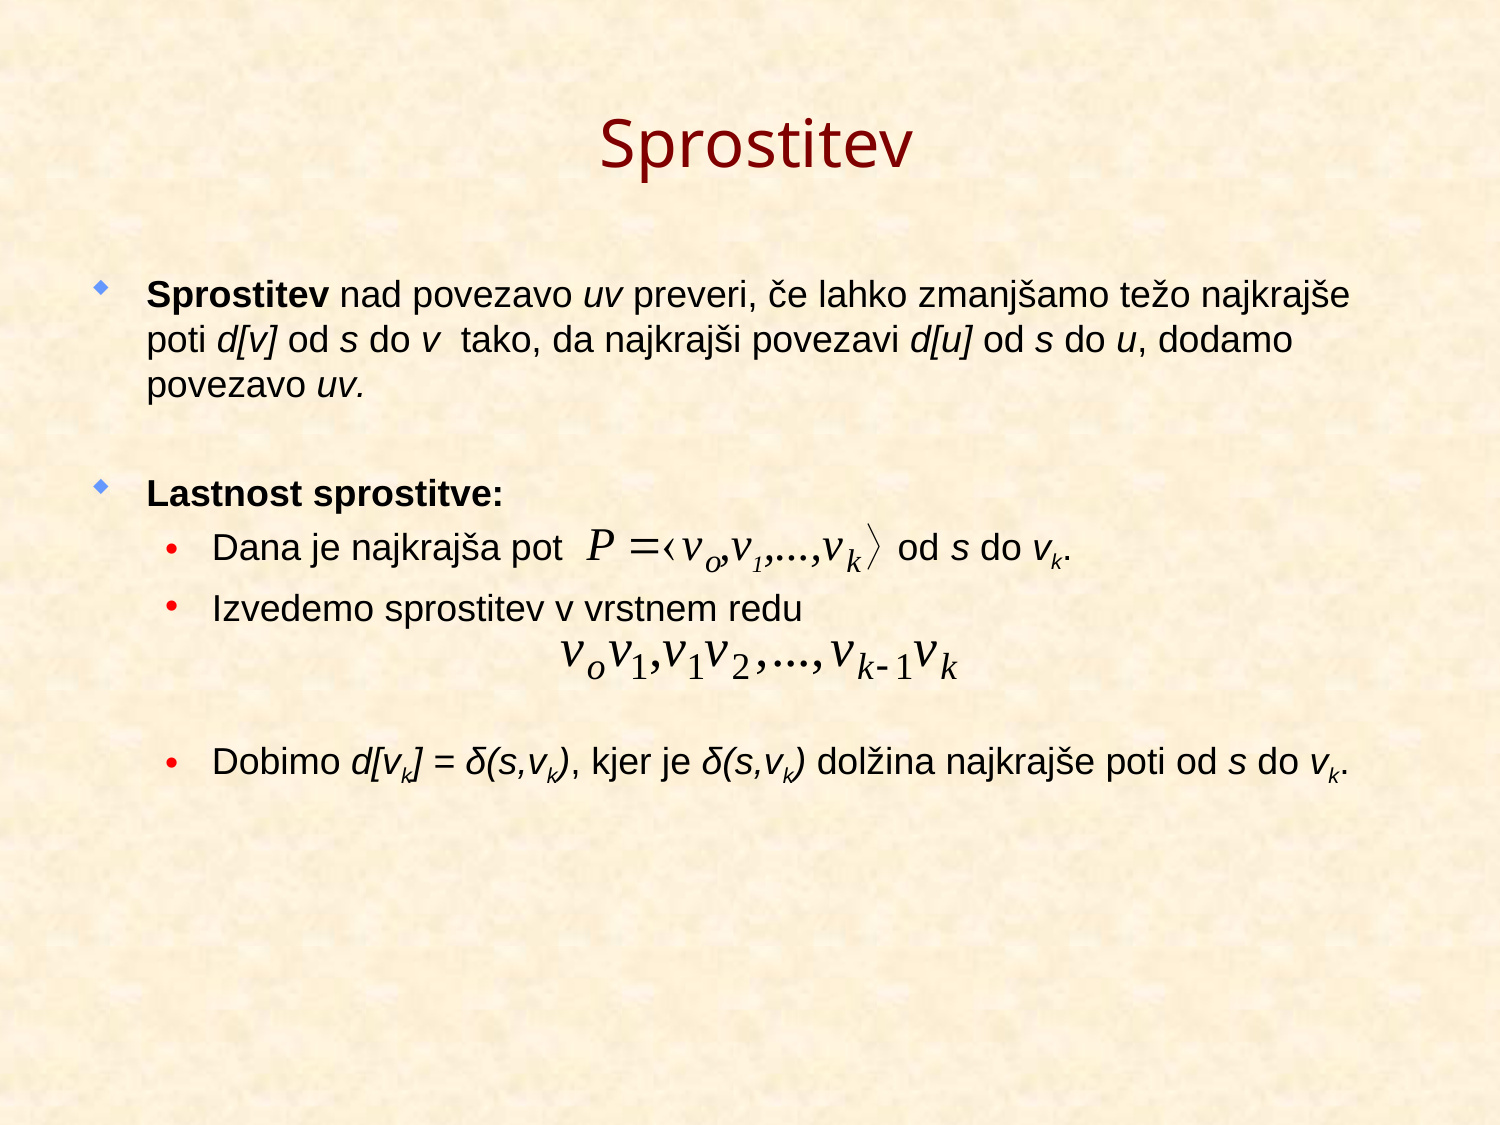

# Sprostitev
Sprostitev nad povezavo uv preveri, če lahko zmanjšamo težo najkrajše poti d[v] od s do v tako, da najkrajši povezavi d[u] od s do u, dodamo povezavo uv.
Lastnost sprostitve:
Dana je najkrajša pot od s do vk.
Izvedemo sprostitev v vrstnem redu
Dobimo d[vk] = δ(s,vk), kjer je δ(s,vk) dolžina najkrajše poti od s do vk.